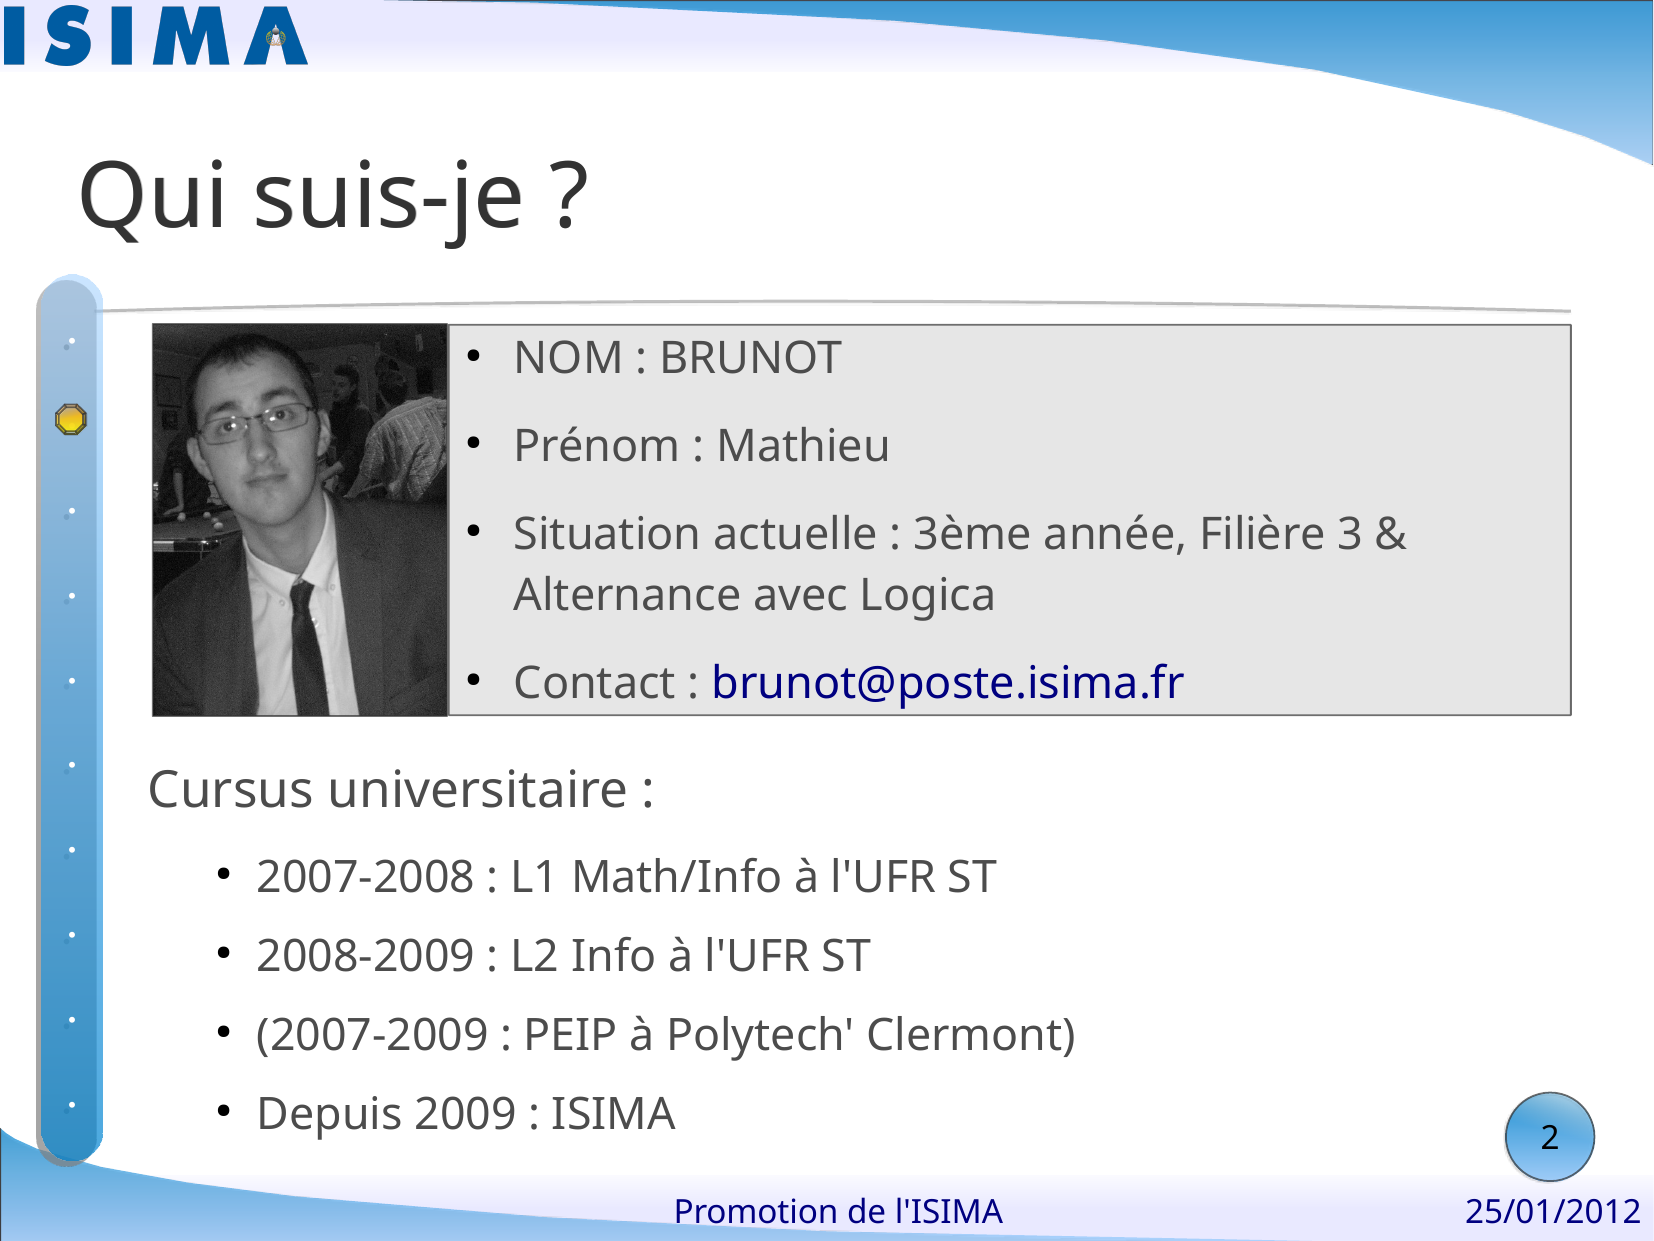

# Qui suis-je ?
NOM : BRUNOT
Prénom : Mathieu
Situation actuelle : 3ème année, Filière 3 & Alternance avec Logica
Contact : brunot@poste.isima.fr
Cursus universitaire :
2007-2008 : L1 Math/Info à l'UFR ST
2008-2009 : L2 Info à l'UFR ST
(2007-2009 : PEIP à Polytech' Clermont)
Depuis 2009 : ISIMA
2
Promotion de l'ISIMA
25/01/2012